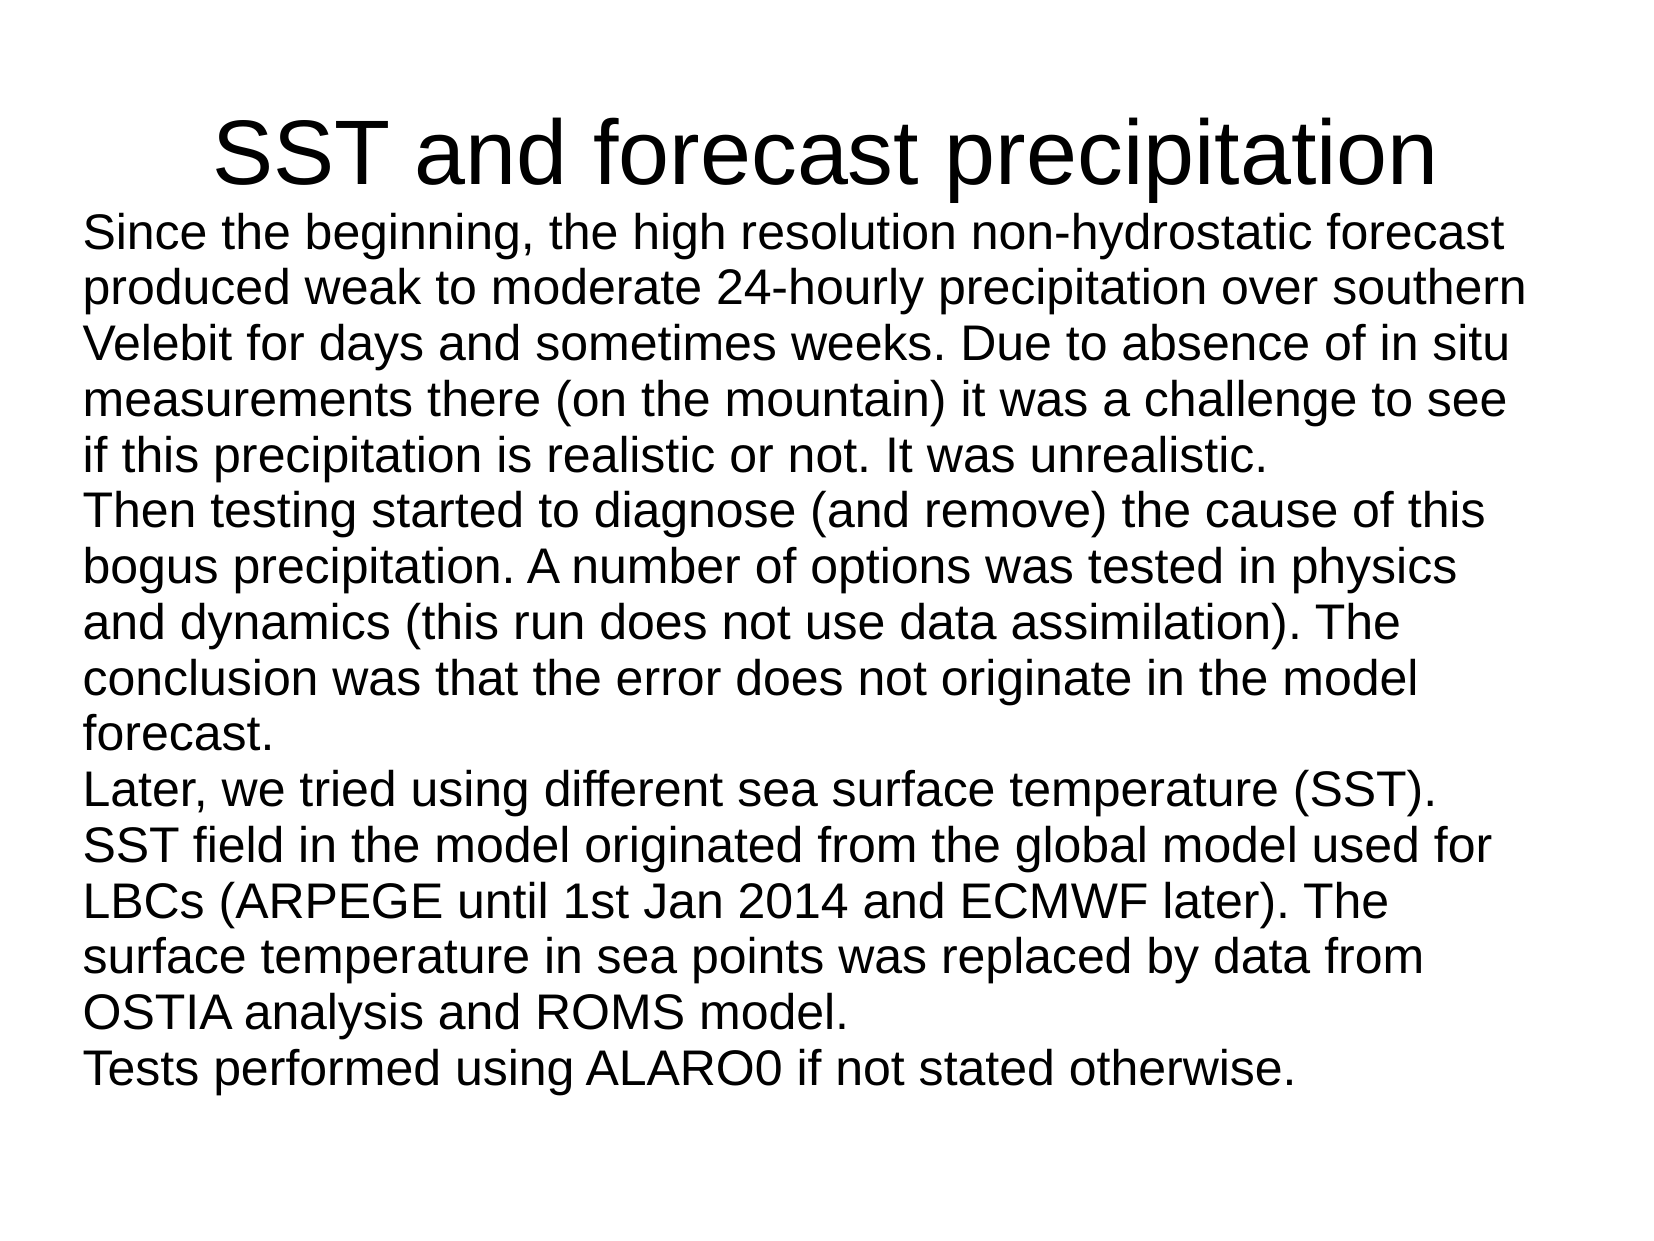

# SST and forecast precipitation
Since the beginning, the high resolution non-hydrostatic forecast produced weak to moderate 24-hourly precipitation over southern Velebit for days and sometimes weeks. Due to absence of in situ measurements there (on the mountain) it was a challenge to see if this precipitation is realistic or not. It was unrealistic.
Then testing started to diagnose (and remove) the cause of this bogus precipitation. A number of options was tested in physics and dynamics (this run does not use data assimilation). The conclusion was that the error does not originate in the model forecast.
Later, we tried using different sea surface temperature (SST). SST field in the model originated from the global model used for LBCs (ARPEGE until 1st Jan 2014 and ECMWF later). The surface temperature in sea points was replaced by data from OSTIA analysis and ROMS model.
Tests performed using ALARO0 if not stated otherwise.